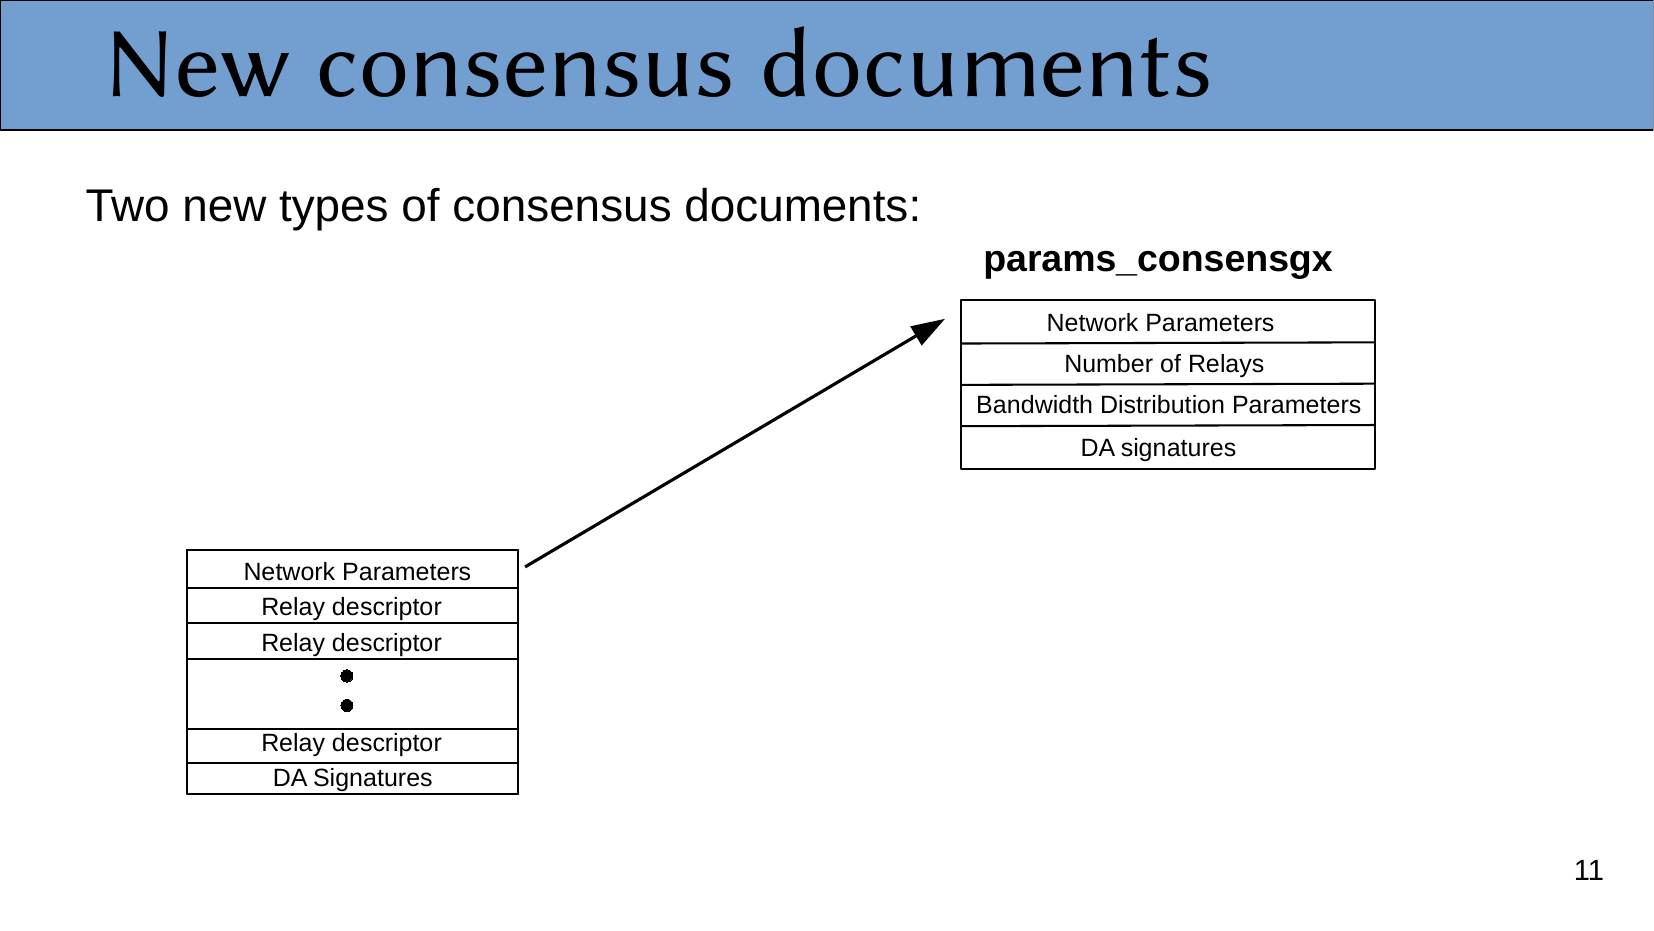

New consensus documents
Two new types of consensus documents:
params_consensgx
Network Parameters
Number of Relays
Bandwidth Distribution Parameters
DA signatures
Network Parameters
Relay descriptor
Relay descriptor
Relay descriptor
DA Signatures
11